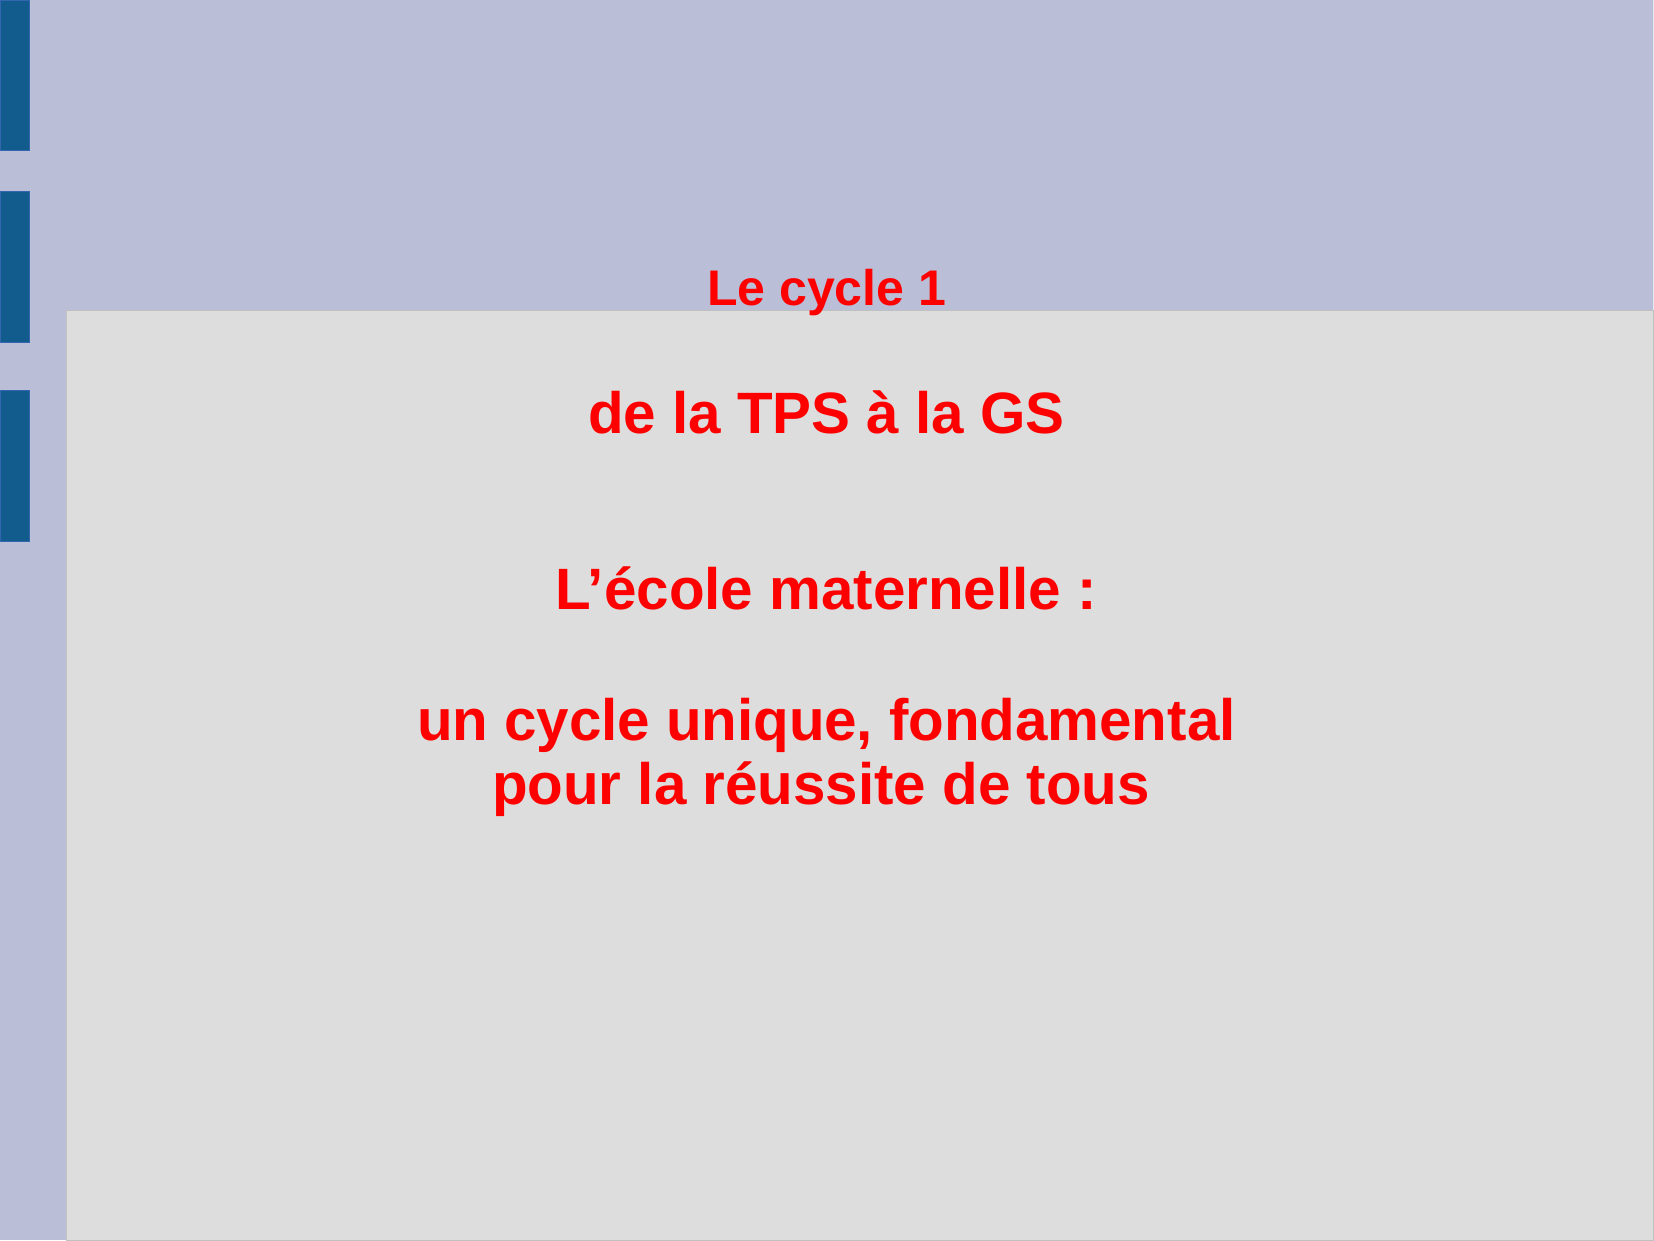

# Le cycle 1 de la TPS à la GS L’école maternelle : un cycle unique, fondamental pour la réussite de tous